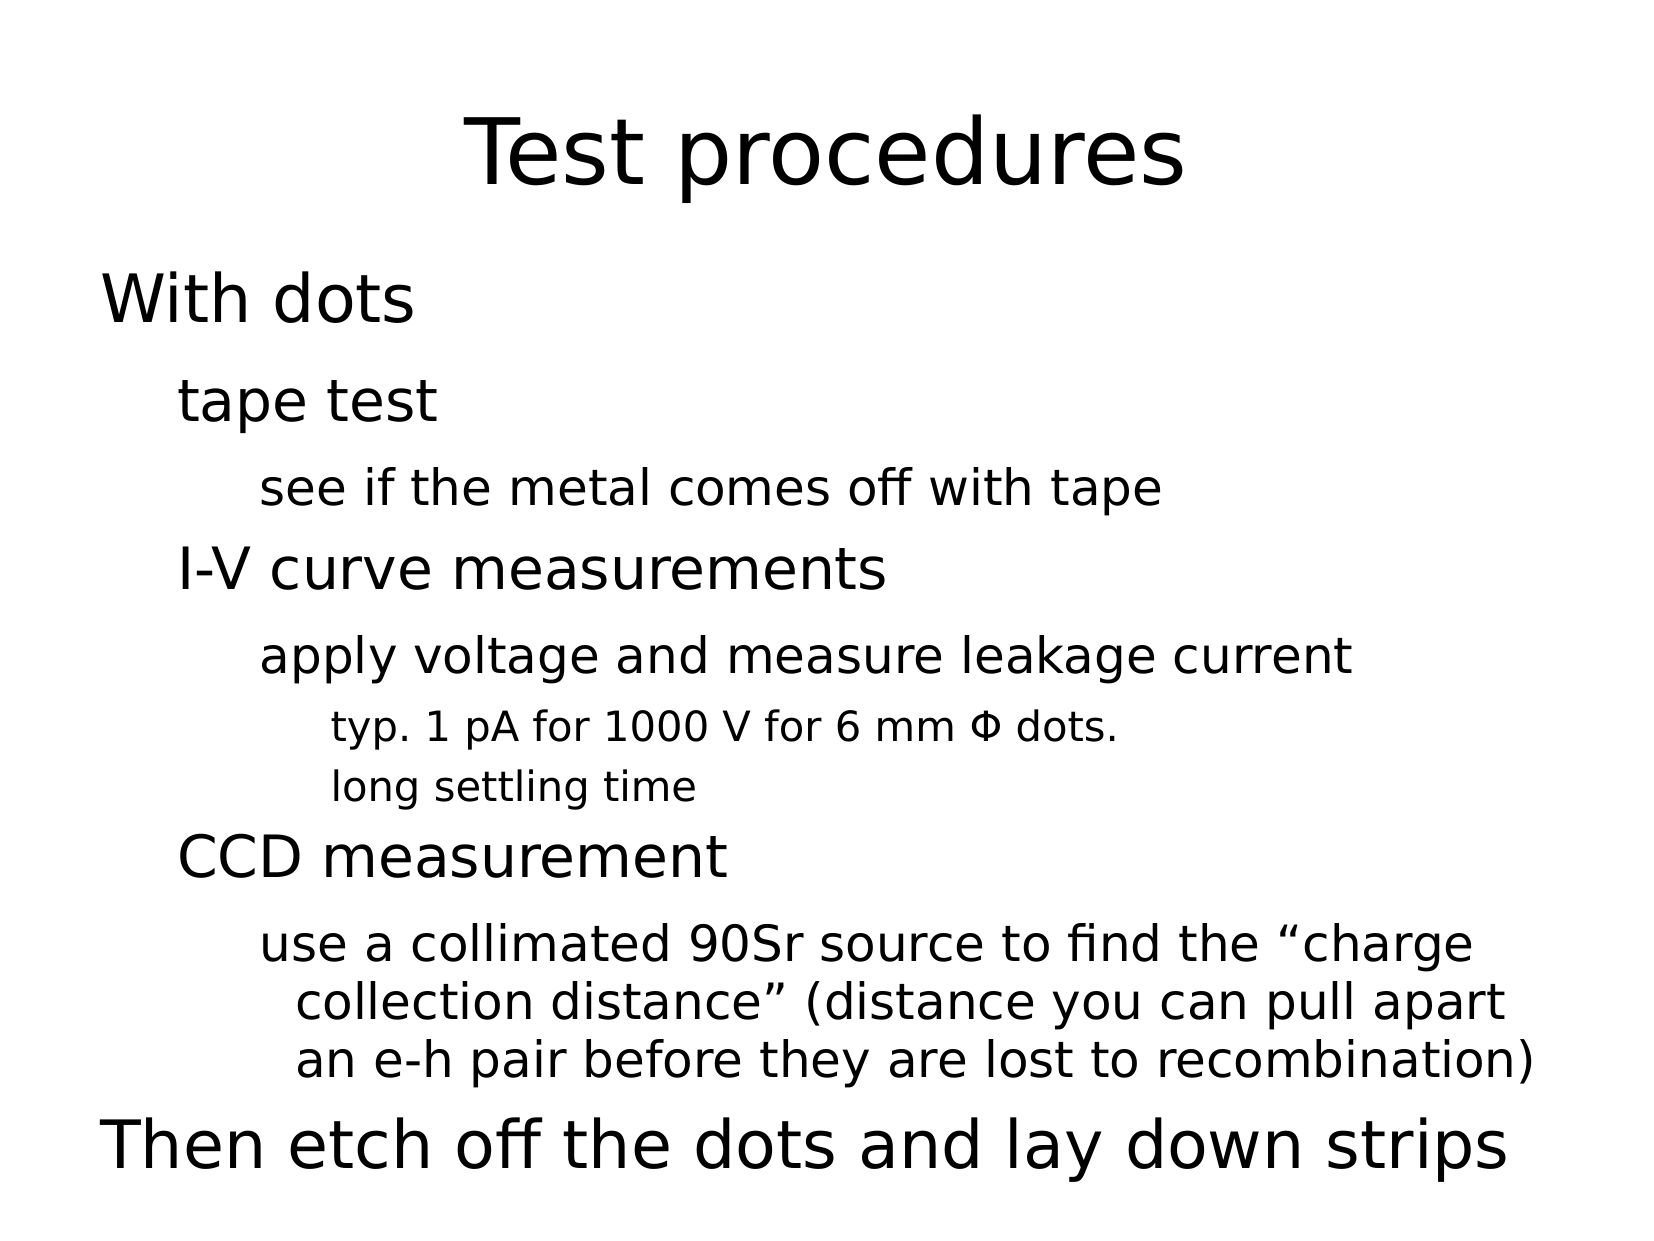

# Test procedures
With dots
tape test
see if the metal comes off with tape
I-V curve measurements
apply voltage and measure leakage current
typ. 1 pA for 1000 V for 6 mm Φ dots.
long settling time
CCD measurement
use a collimated 90Sr source to find the “charge collection distance” (distance you can pull apart an e-h pair before they are lost to recombination)
Then etch off the dots and lay down strips